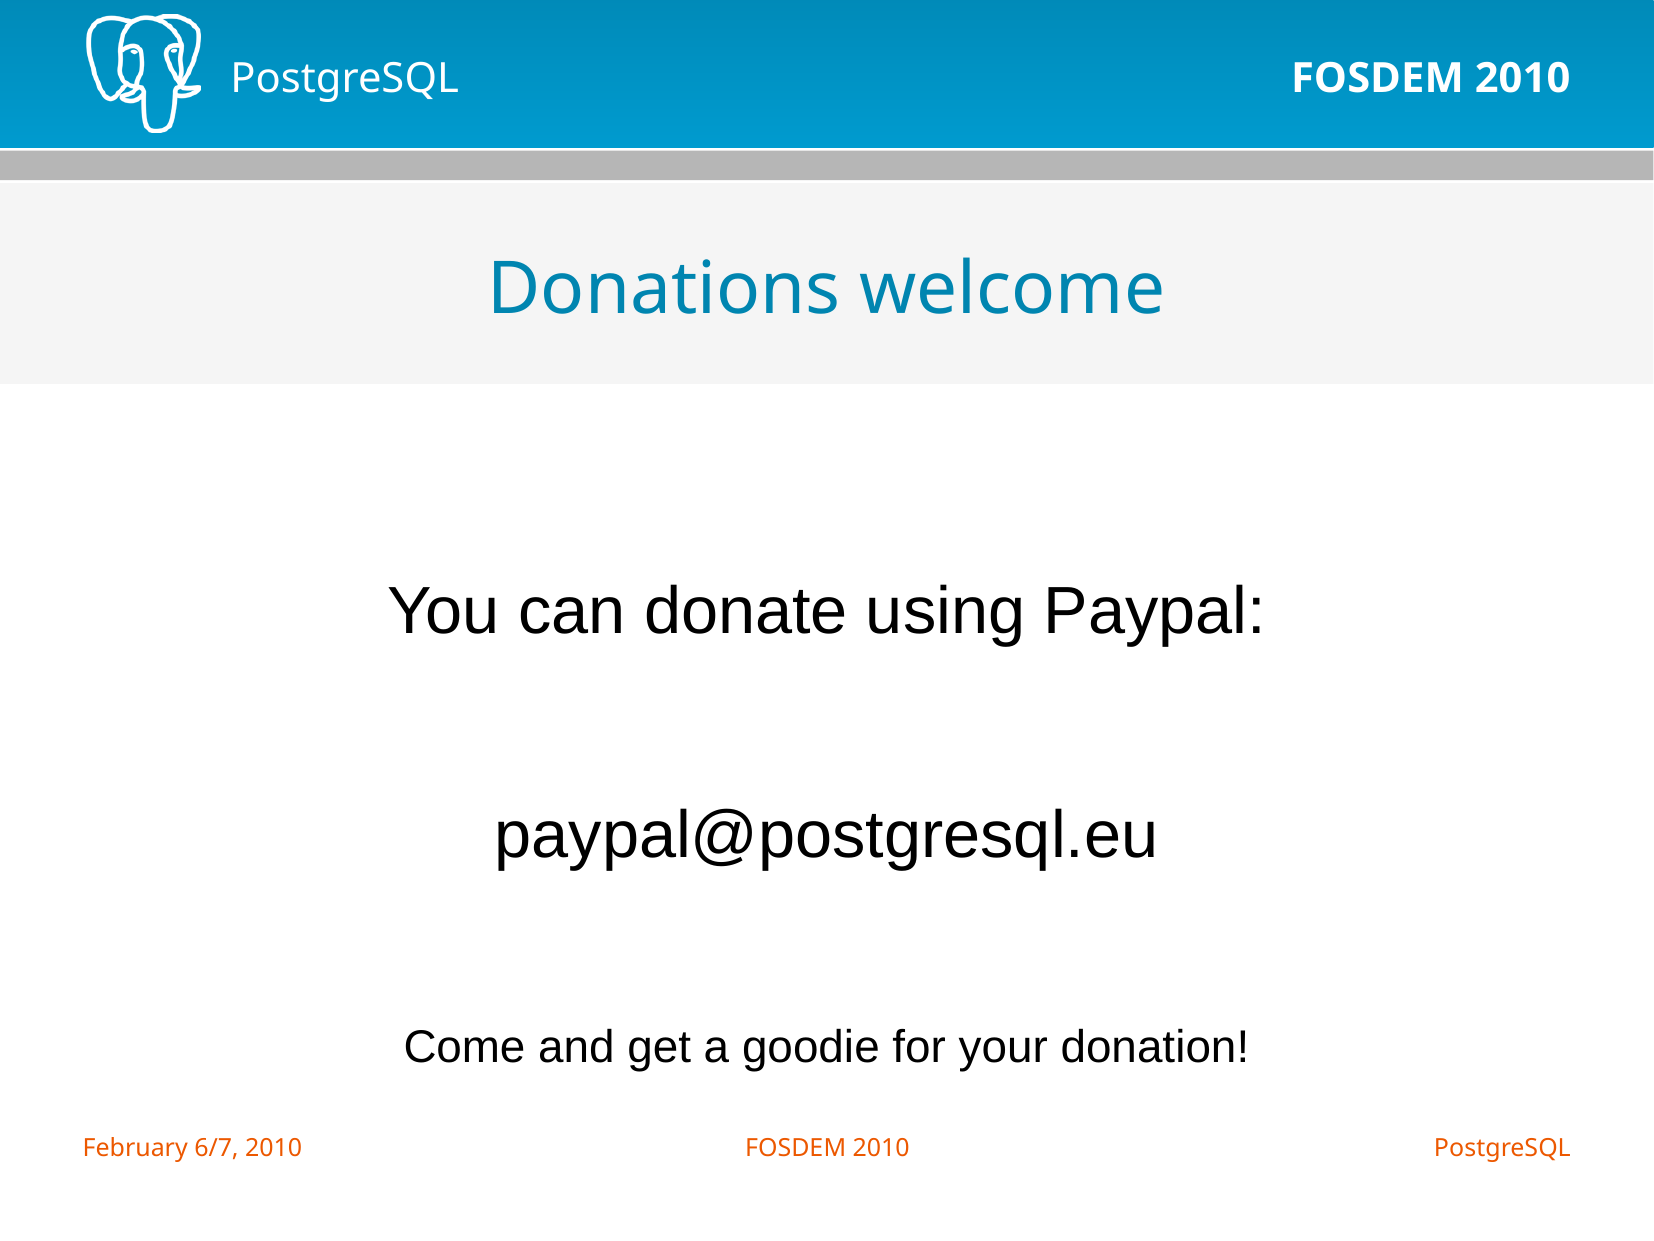

# Donations welcome
You can donate using Paypal:
paypal@postgresql.eu
Come and get a goodie for your donation!
1